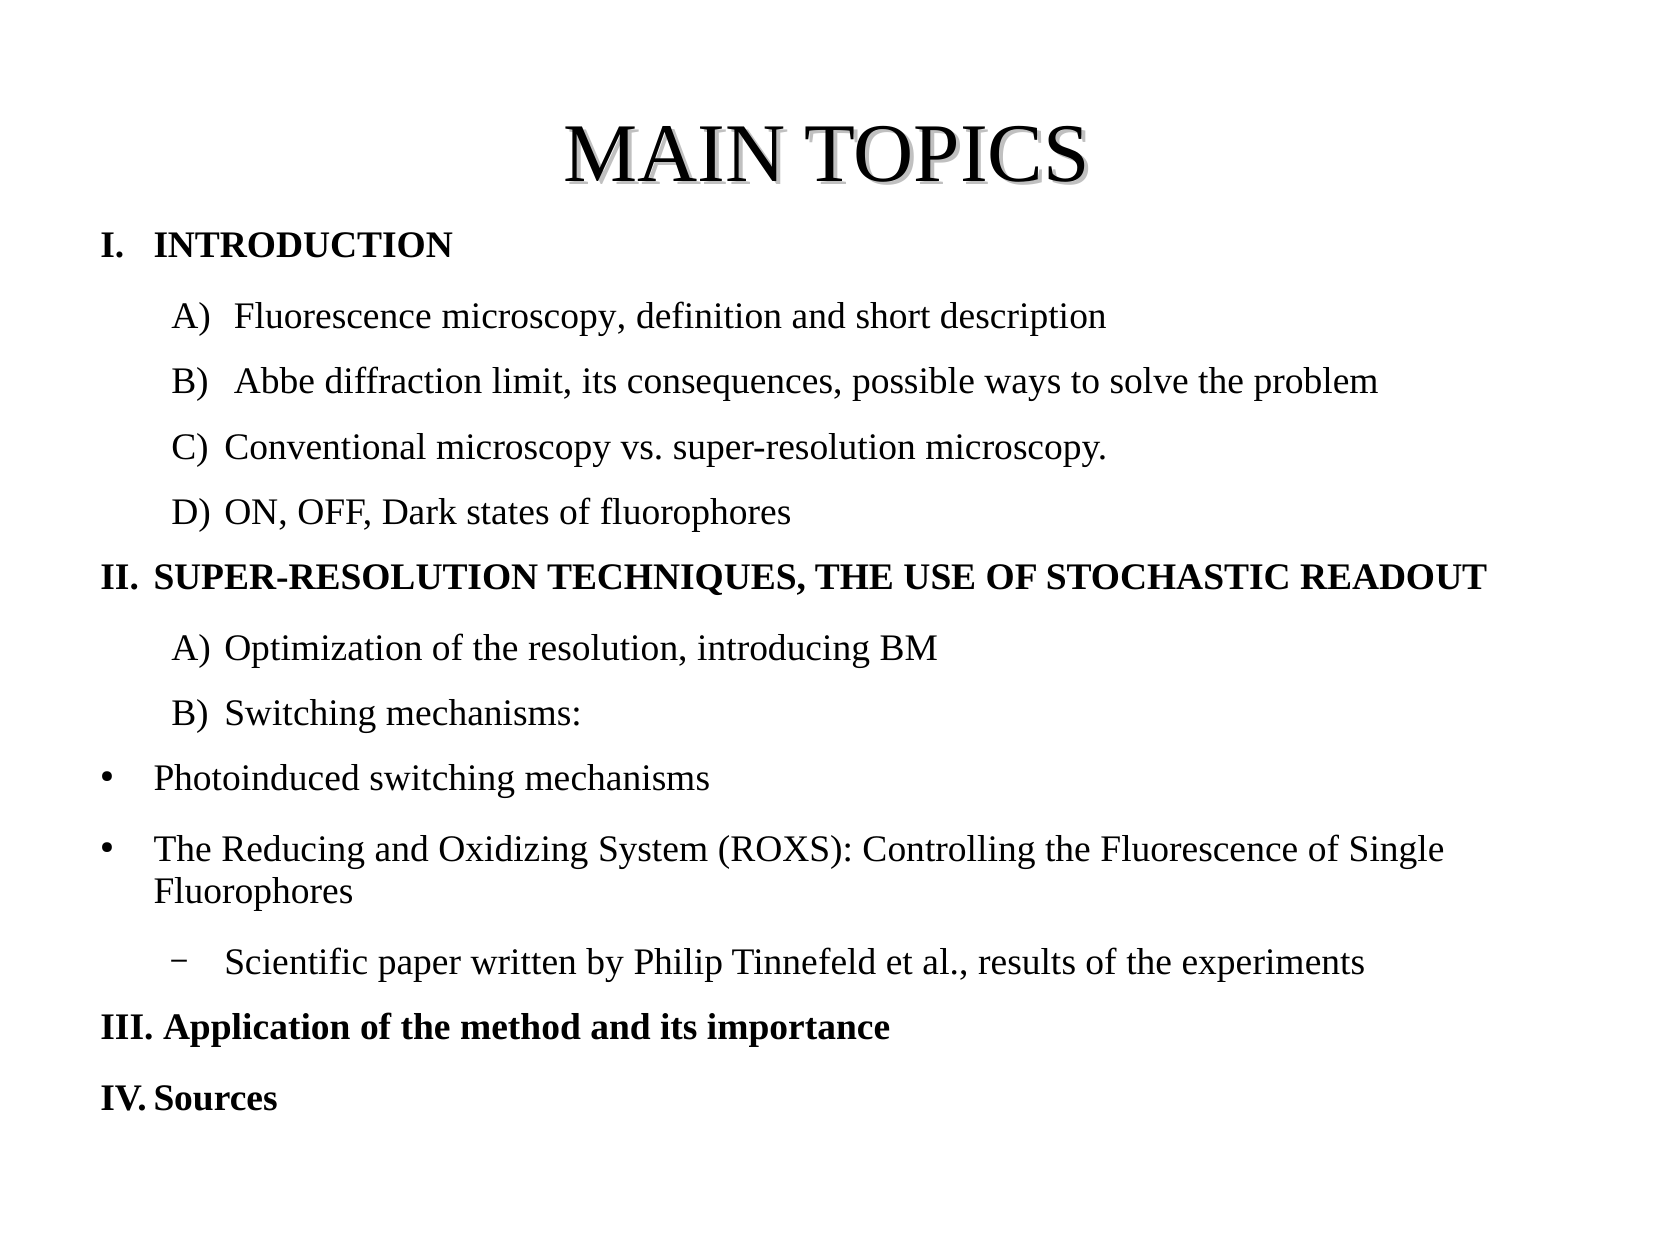

# MAIN TOPICS
INTRODUCTION
 Fluorescence microscopy, definition and short description
 Abbe diffraction limit, its consequences, possible ways to solve the problem
Conventional microscopy vs. super-resolution microscopy.
ON, OFF, Dark states of fluorophores
SUPER-RESOLUTION TECHNIQUES, THE USE OF STOCHASTIC READOUT
Optimization of the resolution, introducing BM
Switching mechanisms:
Photoinduced switching mechanisms
The Reducing and Oxidizing System (ROXS): Controlling the Fluorescence of Single Fluorophores
Scientific paper written by Philip Tinnefeld et al., results of the experiments
 Application of the method and its importance
Sources